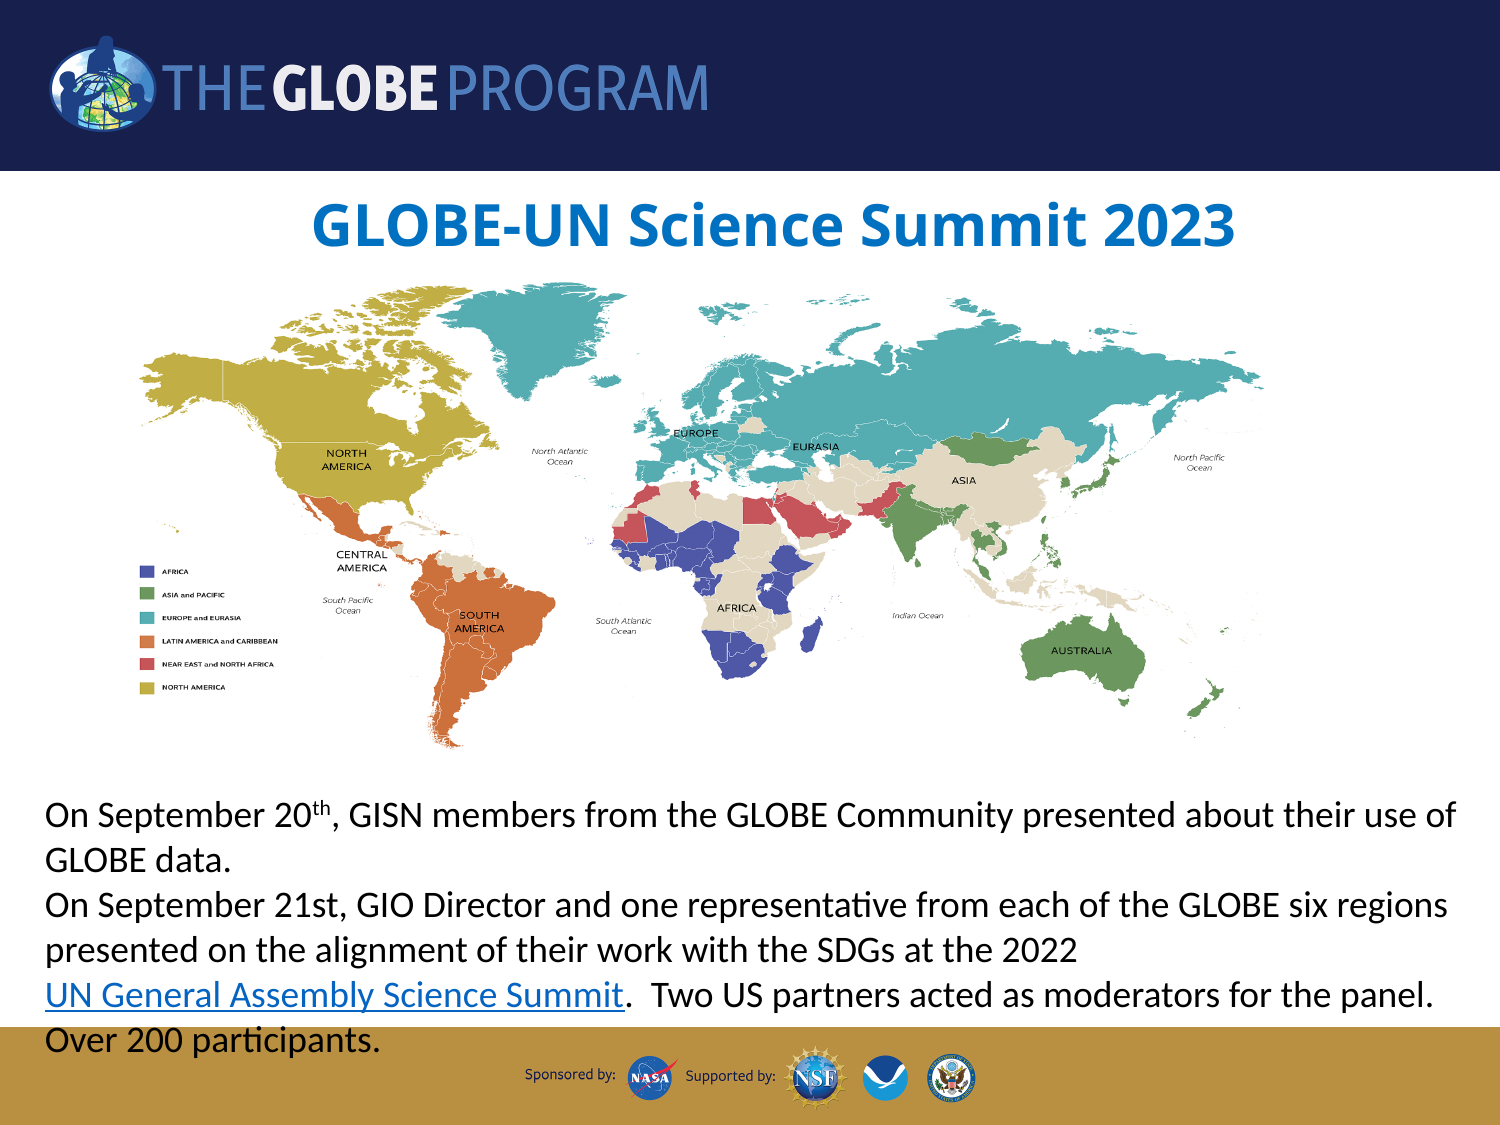

GLOBE-UN Science Summit 2023
On September 20th, GISN members from the GLOBE Community presented about their use of GLOBE data.
On September 21st, GIO Director and one representative from each of the GLOBE six regions
presented on the alignment of their work with the SDGs at the 2022 UN General Assembly Science Summit. Two US partners acted as moderators for the panel. Over 200 participants.